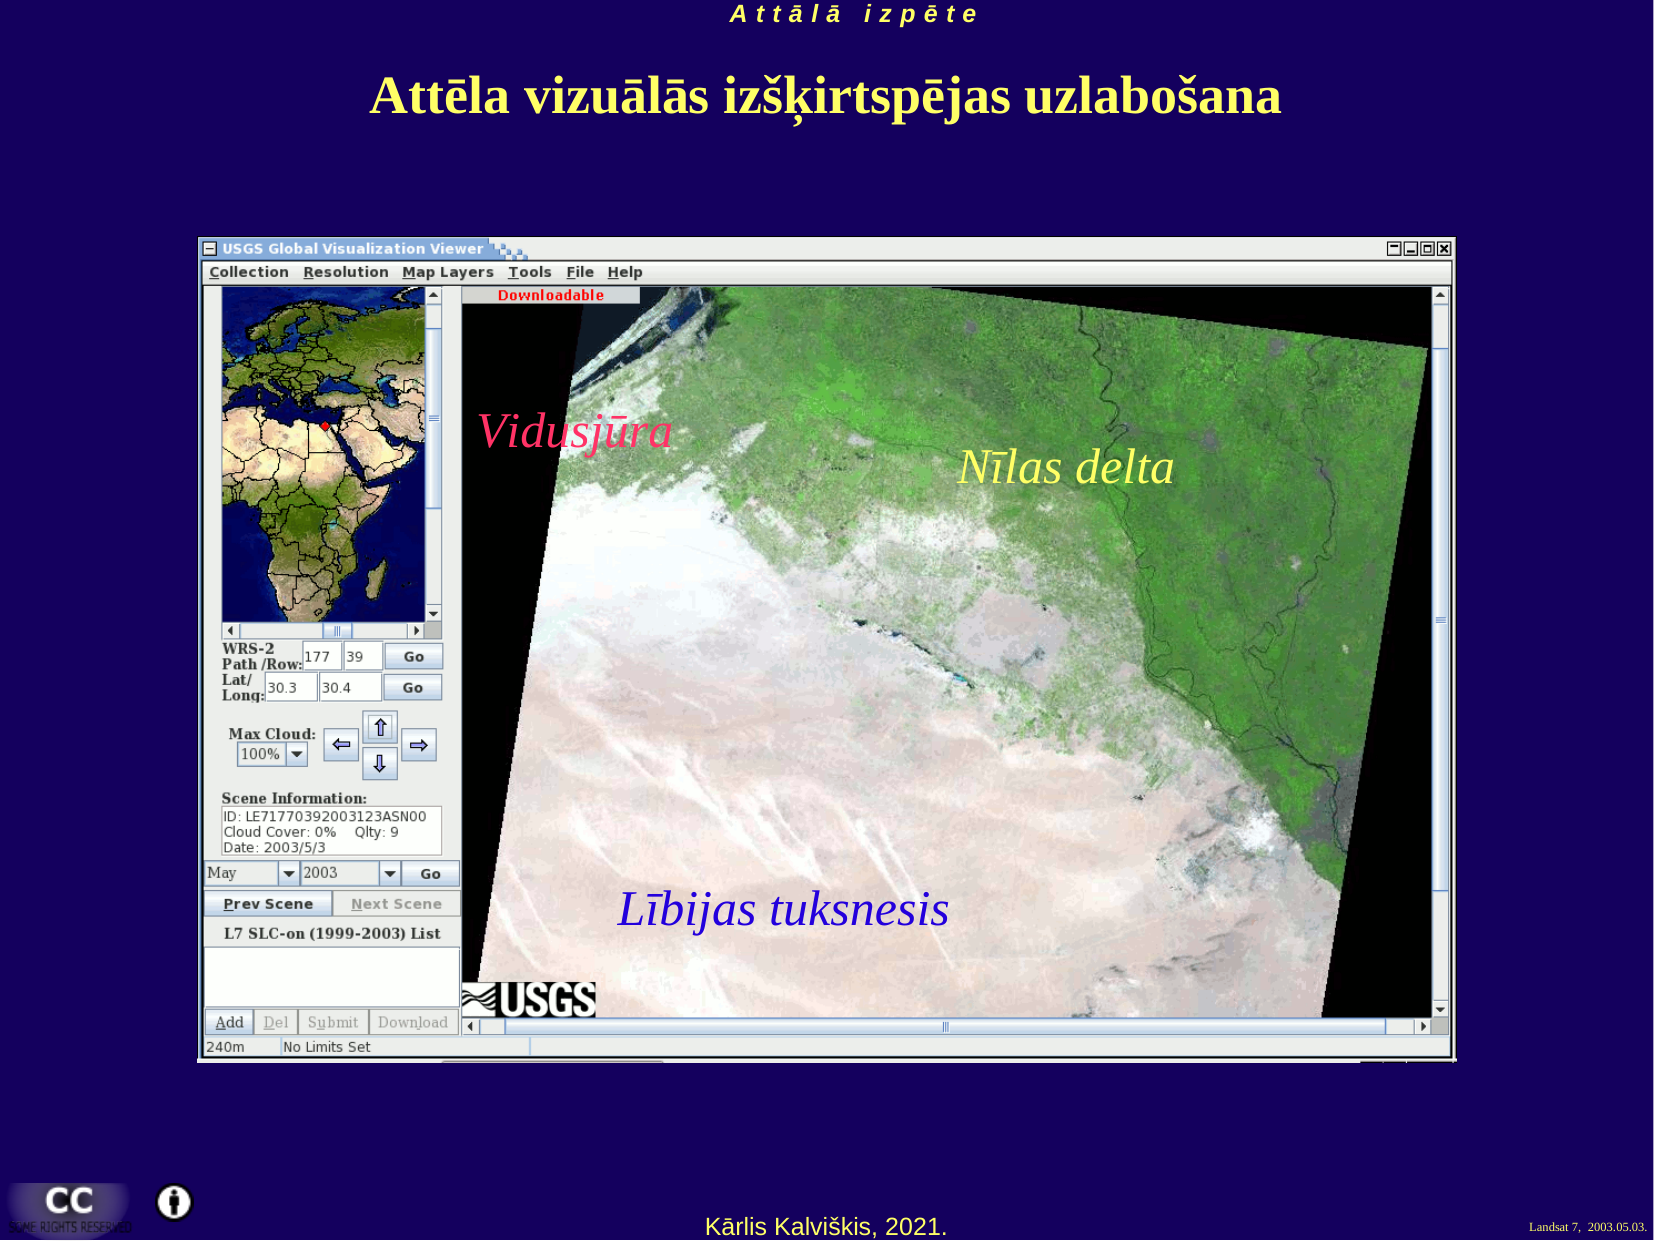

# Attēla vizuālās izšķirtspējas uzlabošana
Vidusjūra
Nīlas delta
Lībijas tuksnesis
 Landsat 7, 2003.05.03.